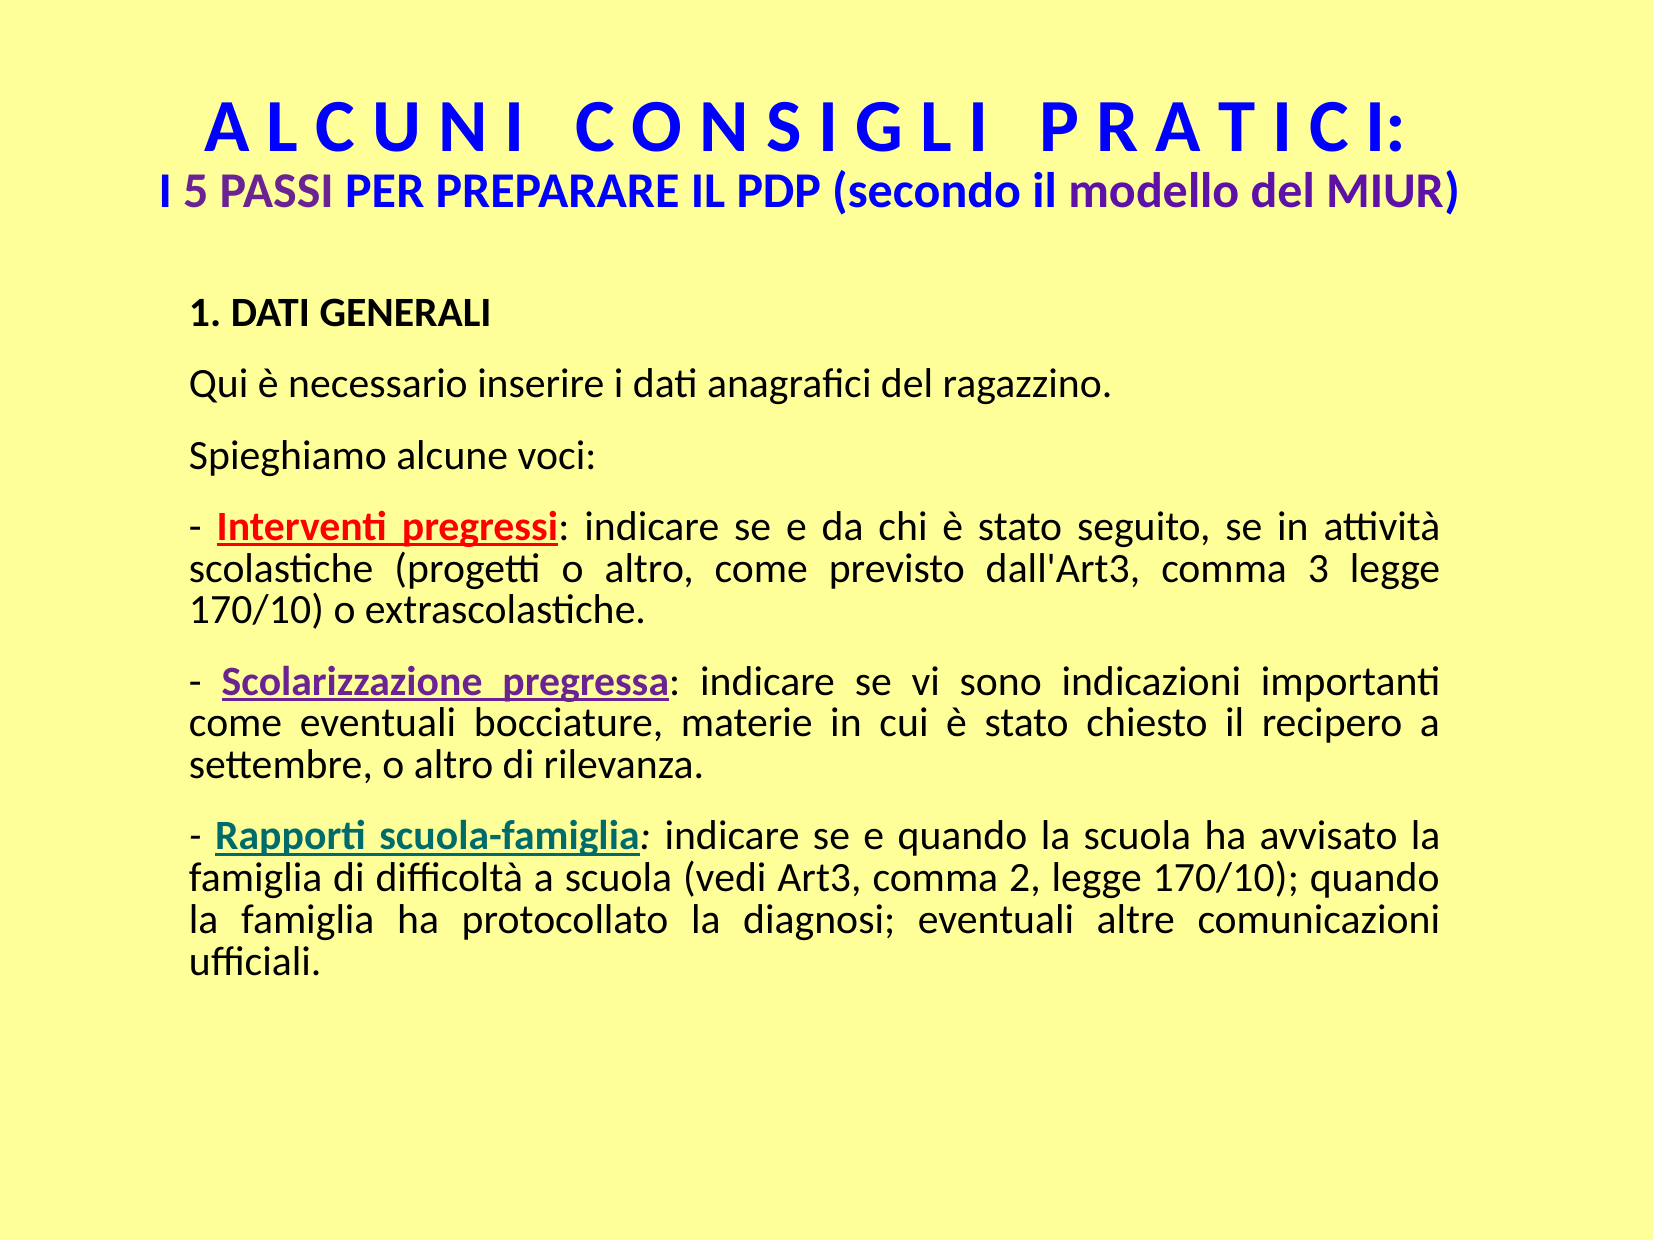

# A L C U N I C O N S I G L I P R A T I C I: I 5 PASSI PER PREPARARE IL PDP (secondo il modello del MIUR)
1. DATI GENERALI
Qui è necessario inserire i dati anagrafici del ragazzino.
Spieghiamo alcune voci:
- Interventi pregressi: indicare se e da chi è stato seguito, se in attività scolastiche (progetti o altro, come previsto dall'Art3, comma 3 legge 170/10) o extrascolastiche.
- Scolarizzazione pregressa: indicare se vi sono indicazioni importanti come eventuali bocciature, materie in cui è stato chiesto il recipero a settembre, o altro di rilevanza.
- Rapporti scuola-famiglia: indicare se e quando la scuola ha avvisato la famiglia di difficoltà a scuola (vedi Art3, comma 2, legge 170/10); quando la famiglia ha protocollato la diagnosi; eventuali altre comunicazioni ufficiali.